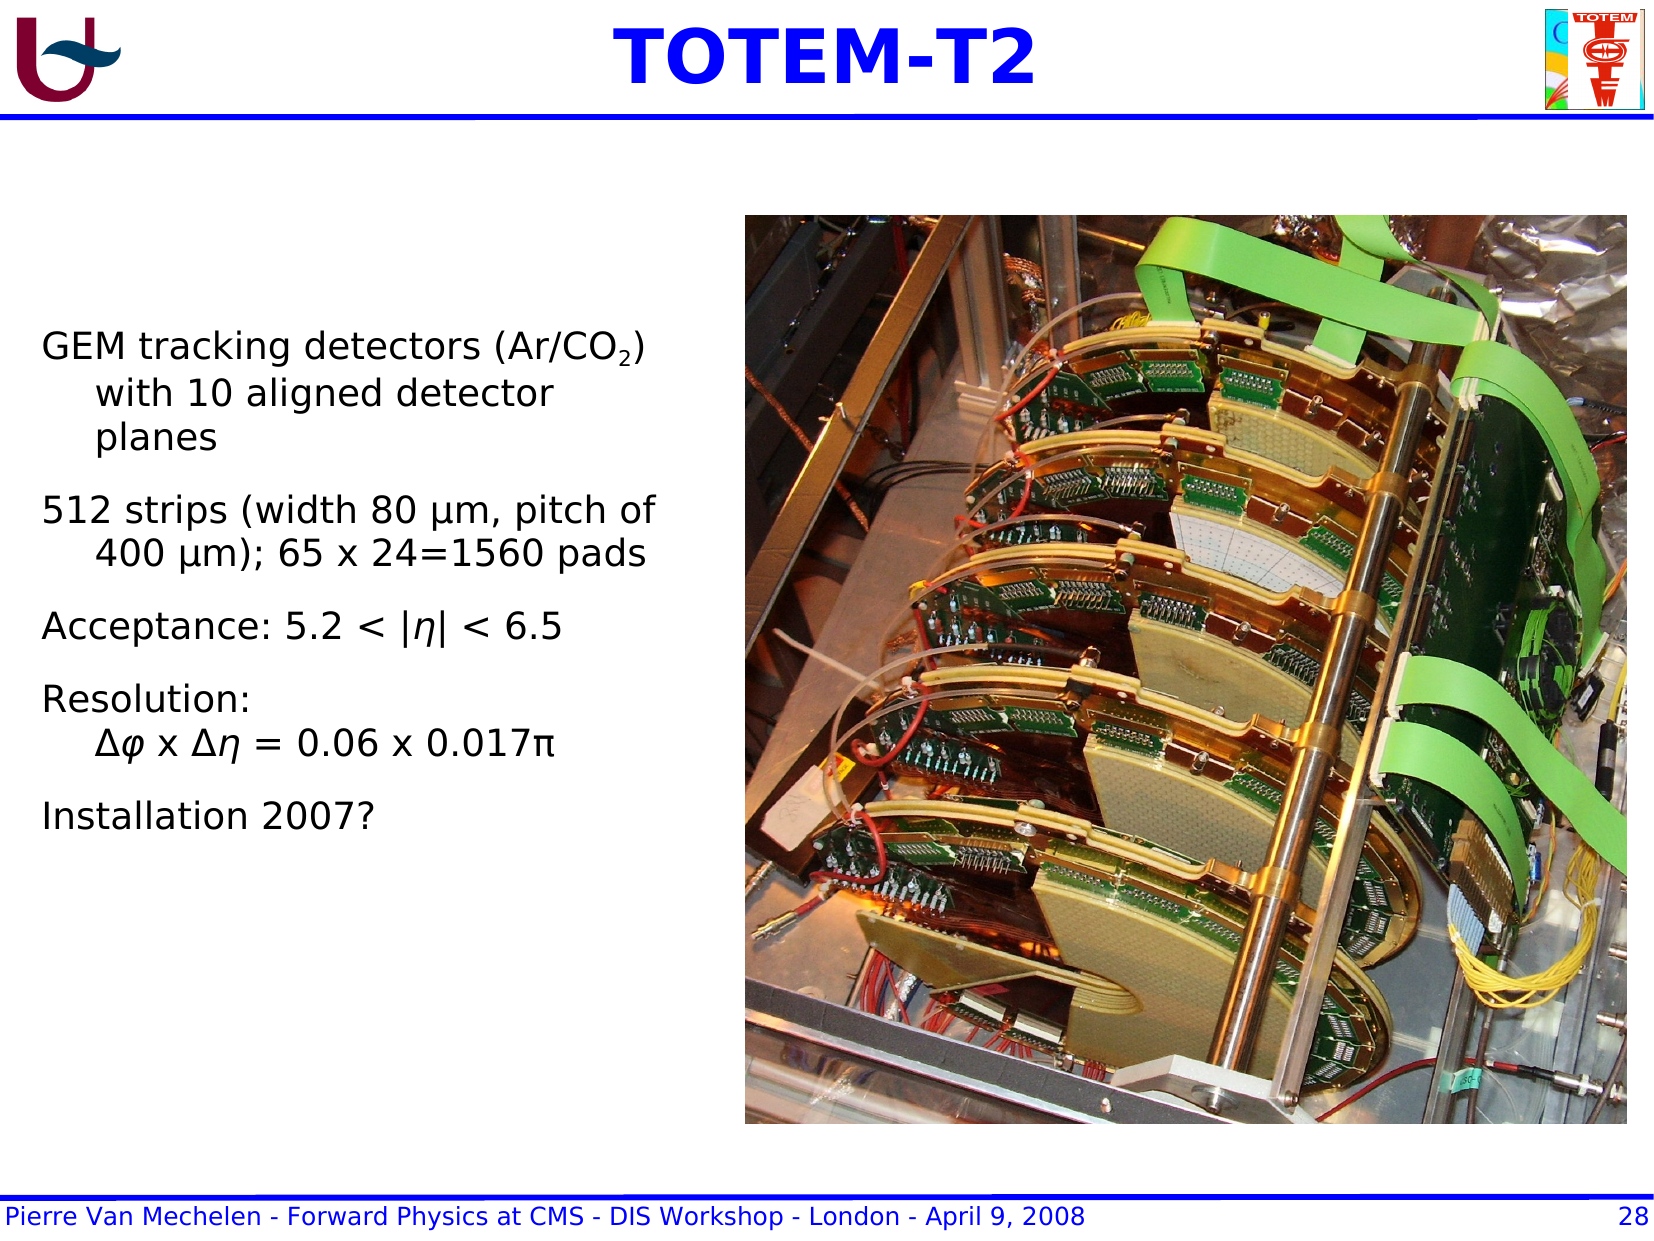

# TOTEM-T2
GEM tracking detectors (Ar/CO2) with 10 aligned detector planes
512 strips (width 80 μm, pitch of 400 μm); 65 x 24=1560 pads
Acceptance: 5.2 < |η| < 6.5
Resolution:
Δφ x Δη = 0.06 x 0.017π
Installation 2007?
28
Pierre Van Mechelen - Forward Physics at CMS - DIS Workshop - London - April 9, 2008